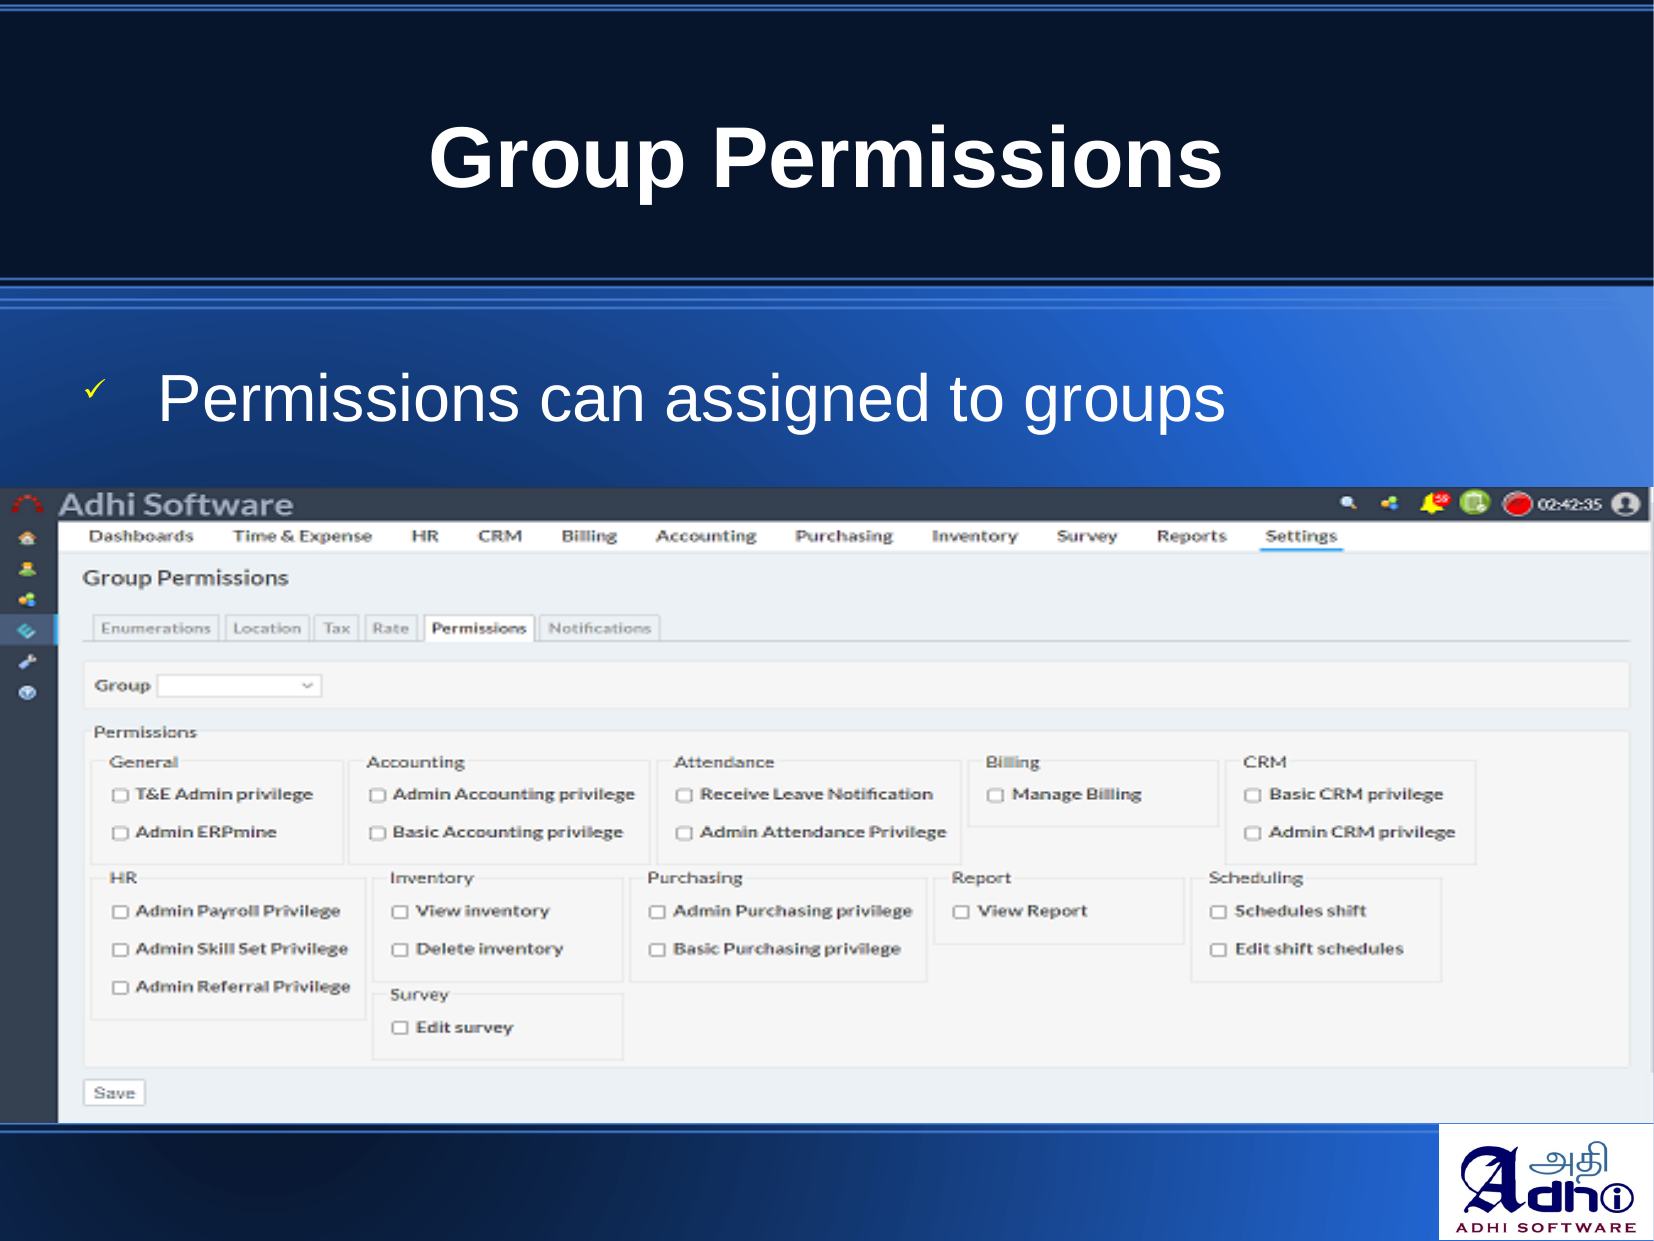

# Group Permissions
Permissions can assigned to groups